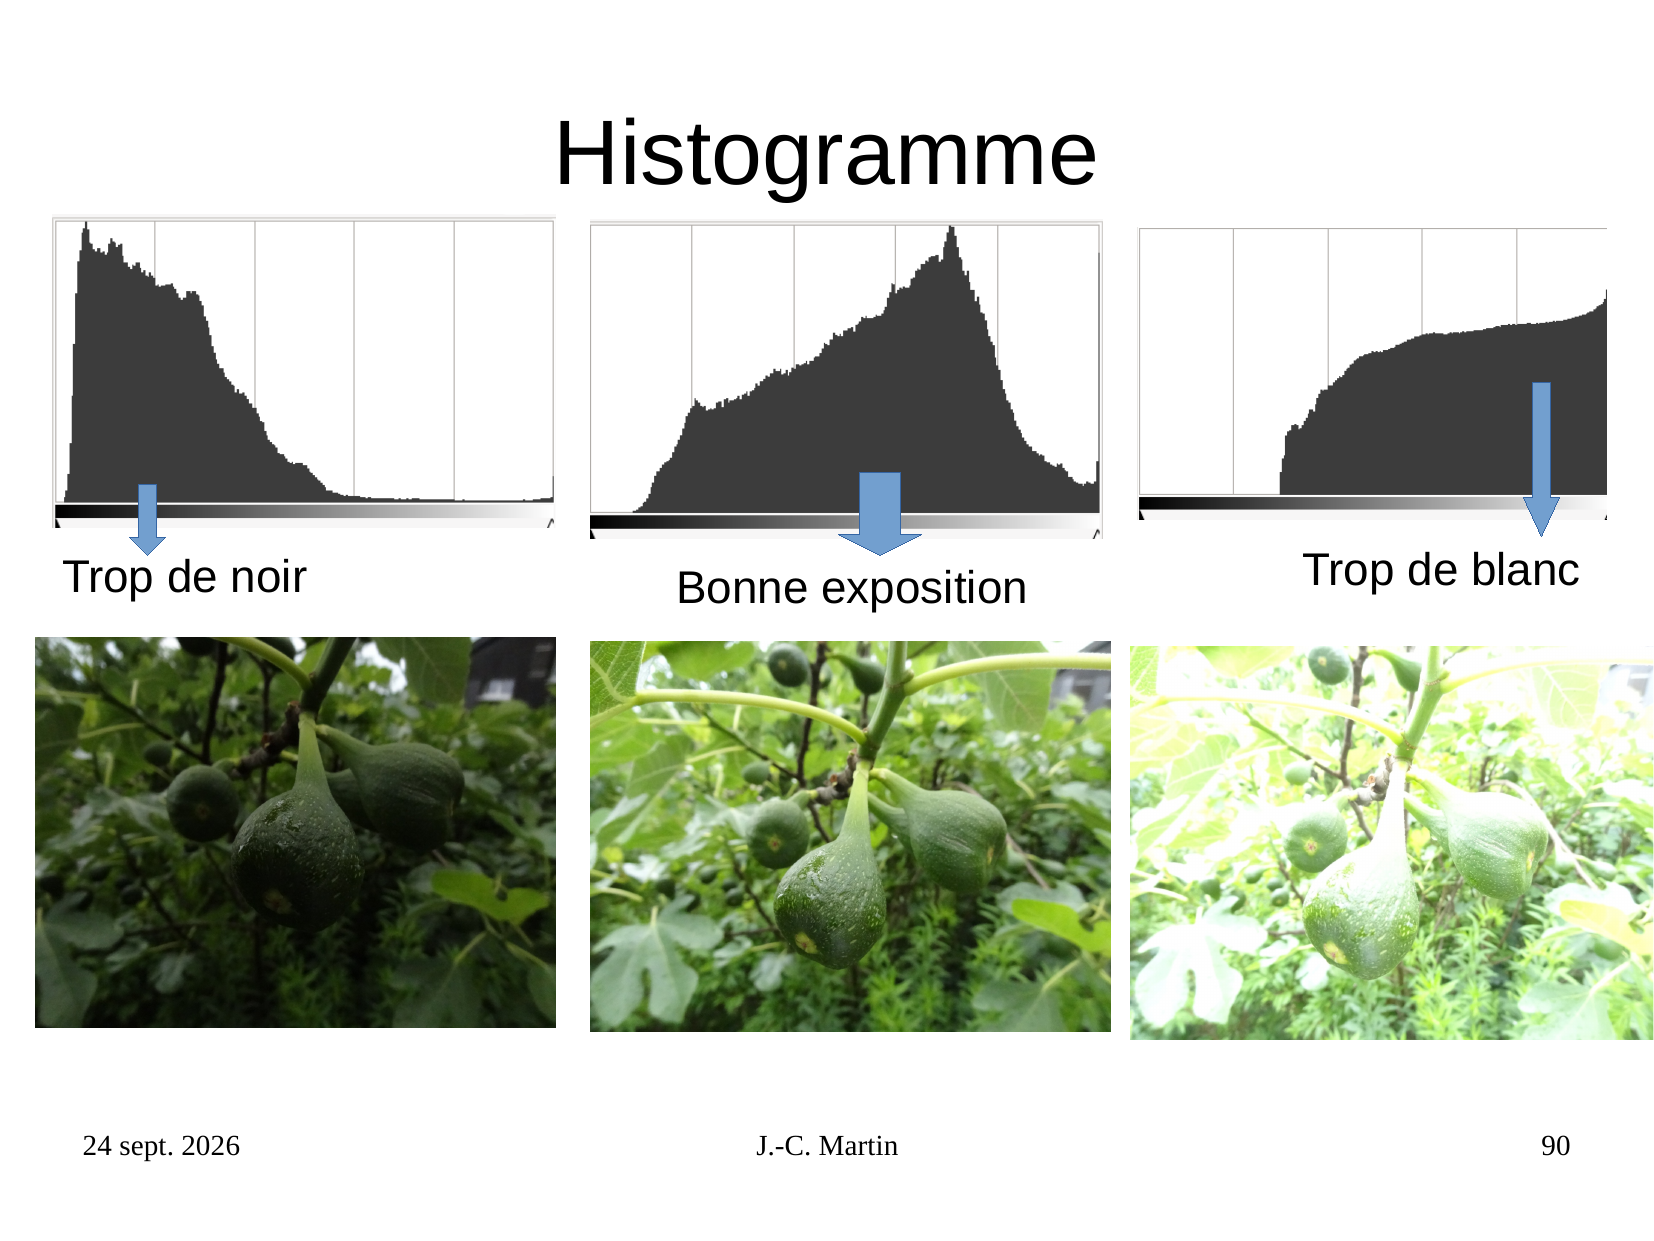

# Histogramme
Trop de blanc
Trop de noir
Bonne exposition
J.-C. Martin
90